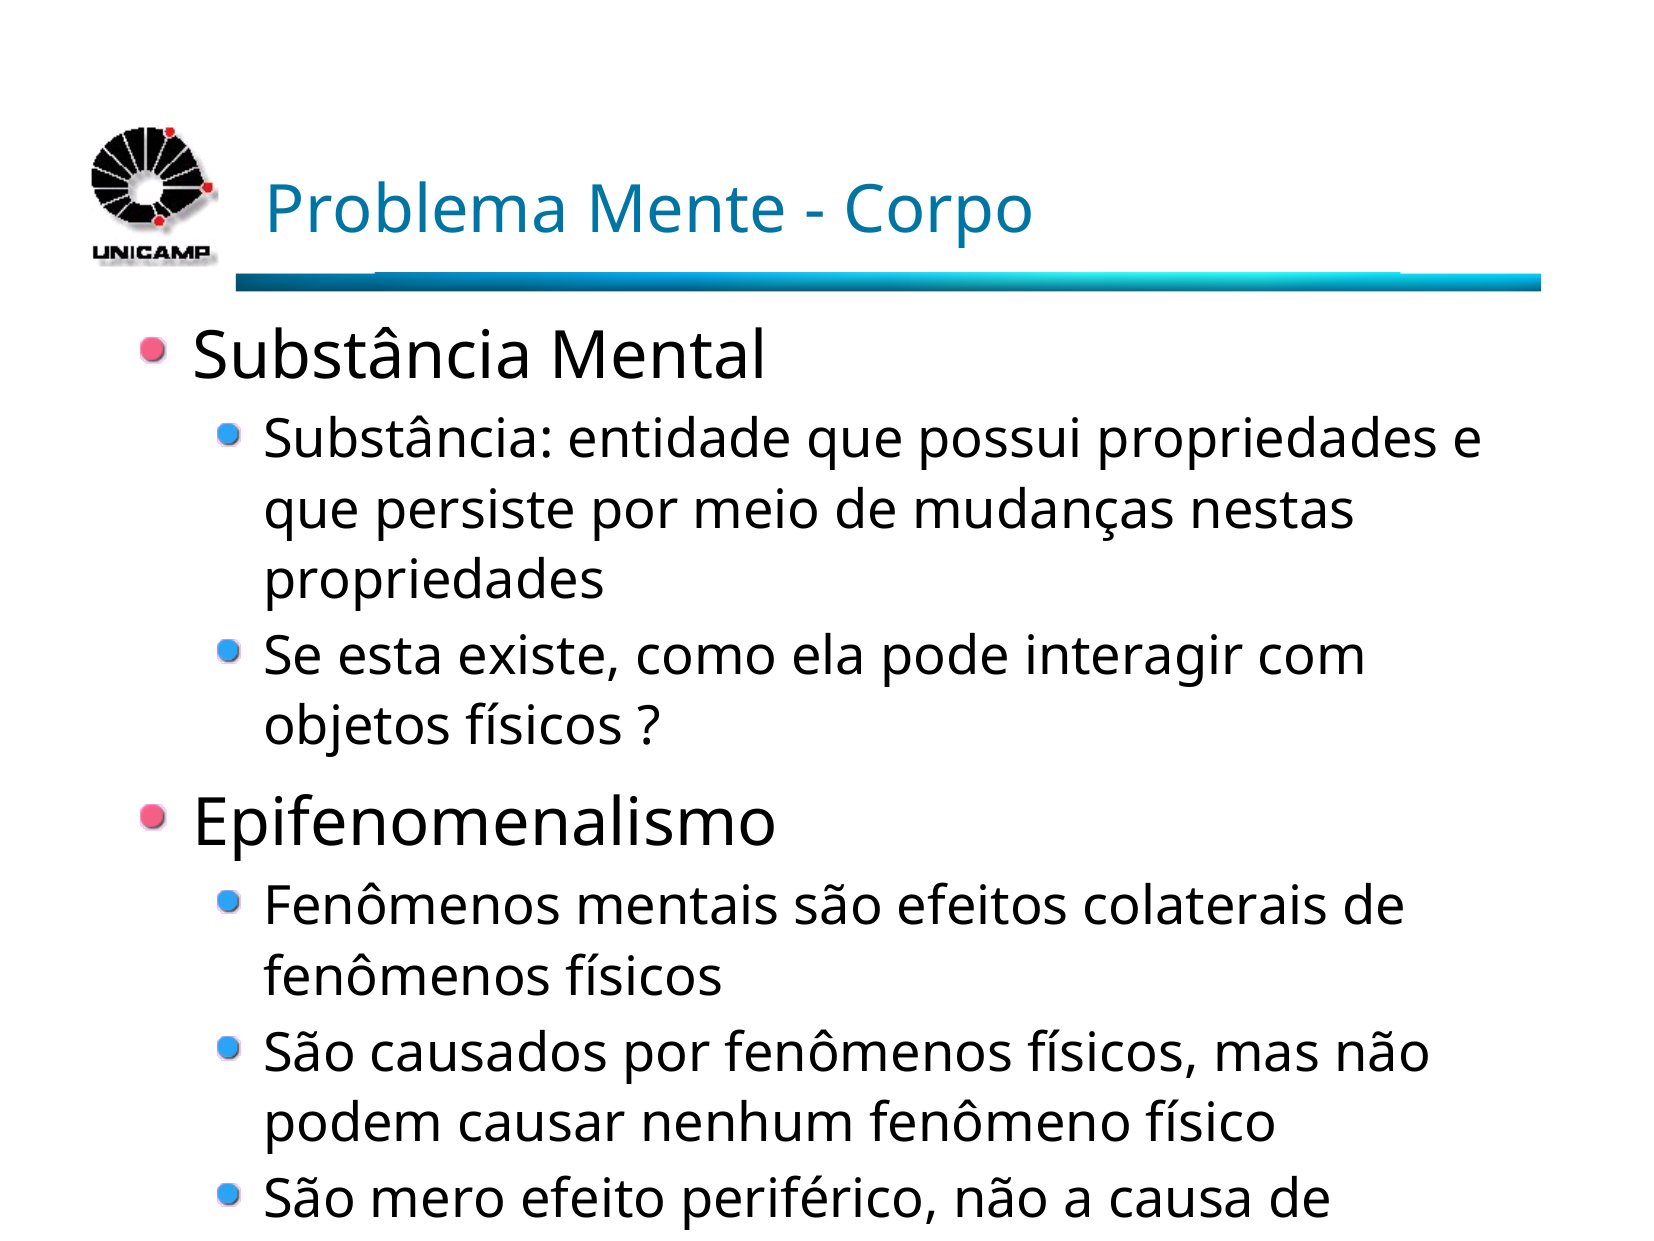

# Problema Mente - Corpo
Substância Mental
Substância: entidade que possui propriedades e que persiste por meio de mudanças nestas propriedades
Se esta existe, como ela pode interagir com objetos físicos ?
Epifenomenalismo
Fenômenos mentais são efeitos colaterais de fenômenos físicos
São causados por fenômenos físicos, mas não podem causar nenhum fenômeno físico
São mero efeito periférico, não a causa de nenhum fenômeno físico – Automatismo consciente